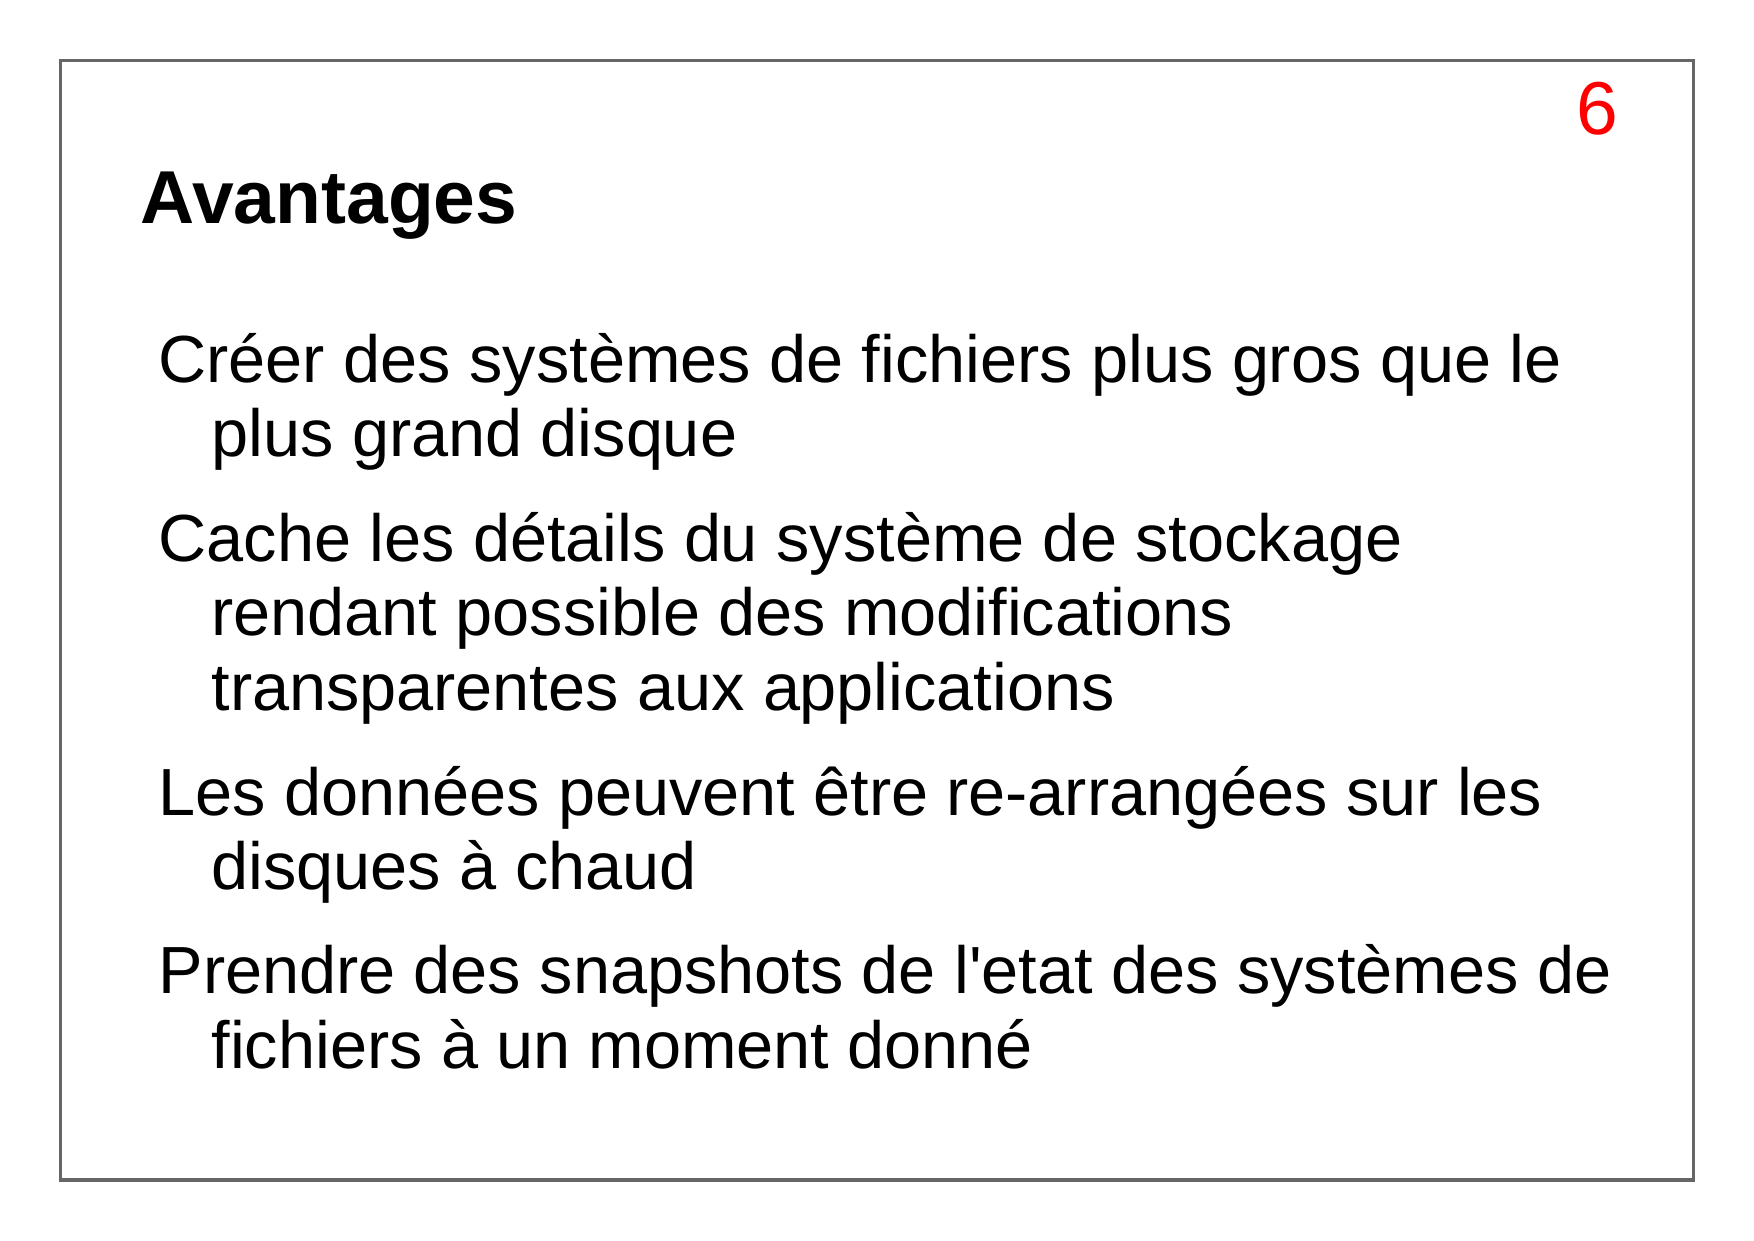

# Avantages
Créer des systèmes de fichiers plus gros que le plus grand disque
Cache les détails du système de stockage rendant possible des modifications transparentes aux applications
Les données peuvent être re-arrangées sur les disques à chaud
Prendre des snapshots de l'etat des systèmes de fichiers à un moment donné